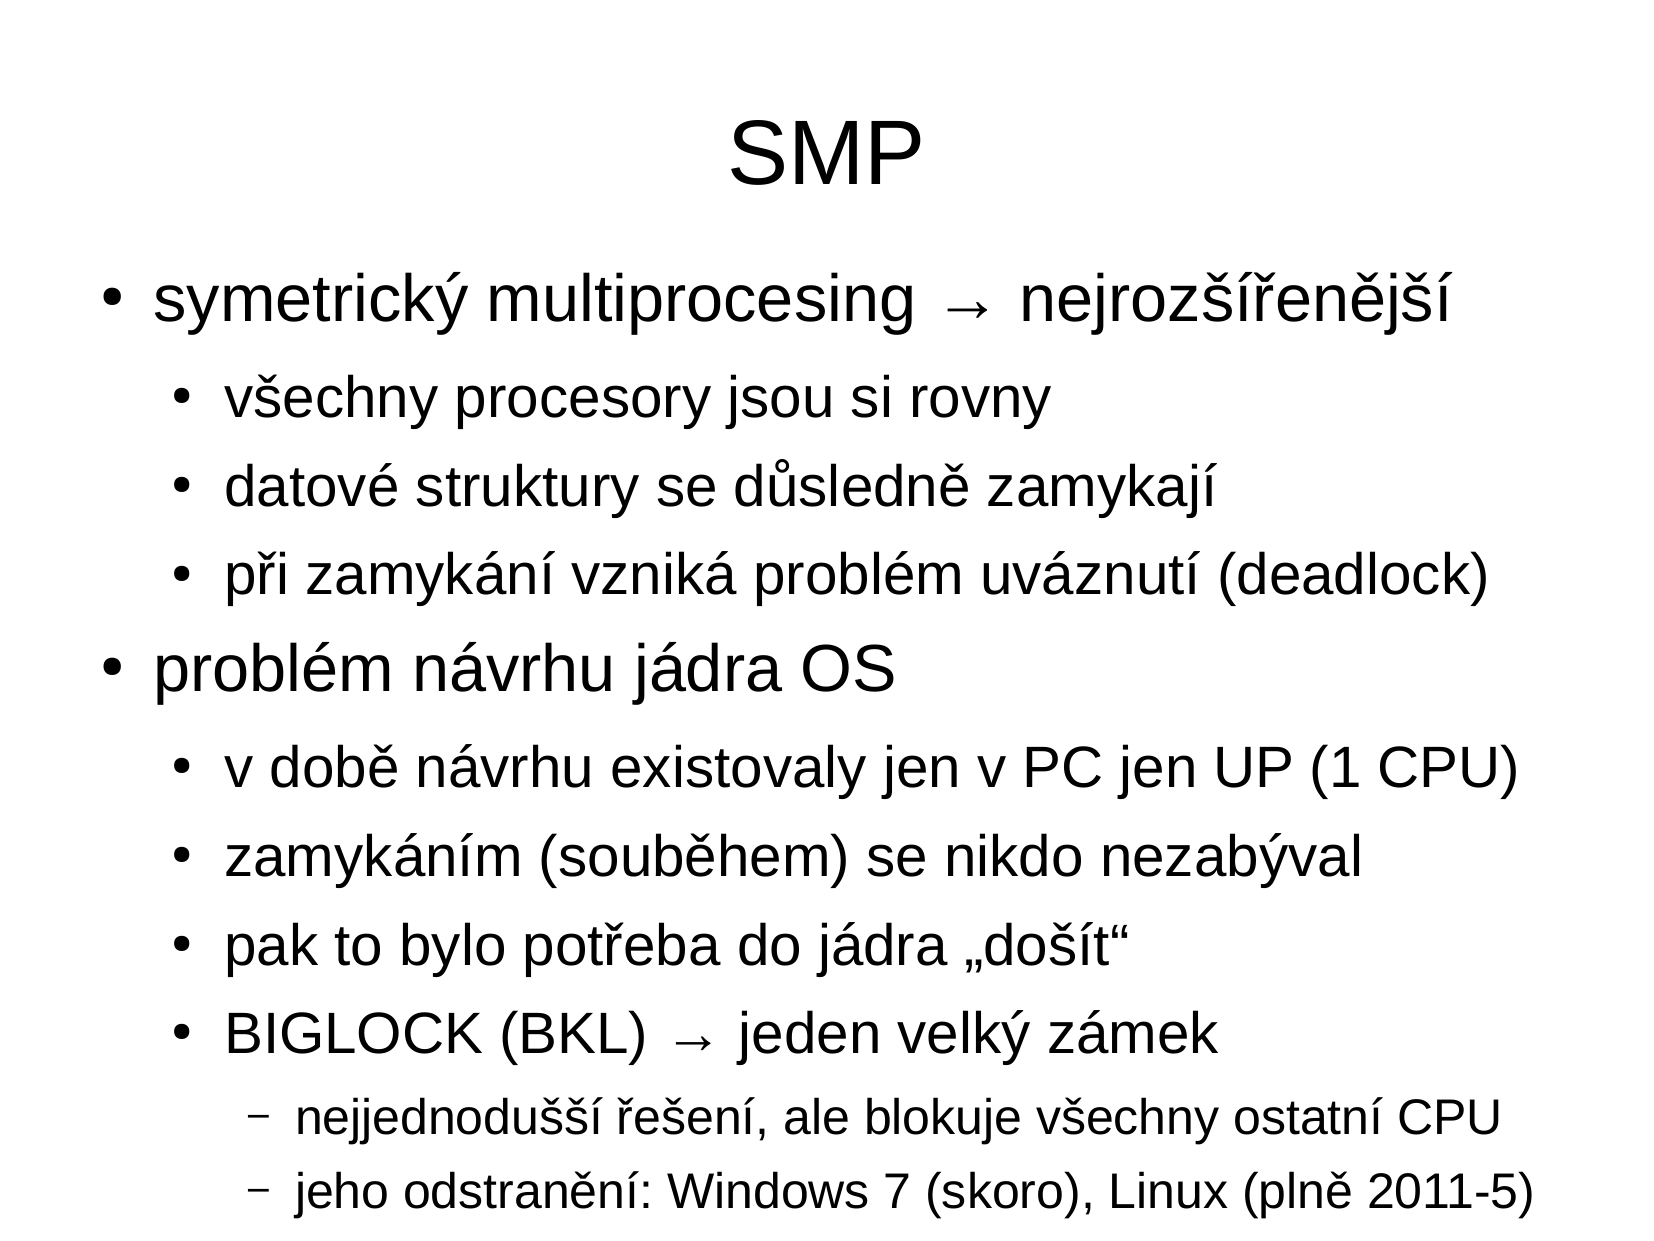

# SMP
symetrický multiprocesing → nejrozšířenější
všechny procesory jsou si rovny
datové struktury se důsledně zamykají
při zamykání vzniká problém uváznutí (deadlock)
problém návrhu jádra OS
v době návrhu existovaly jen v PC jen UP (1 CPU)
zamykáním (souběhem) se nikdo nezabýval
pak to bylo potřeba do jádra „došít“
BIGLOCK (BKL) → jeden velký zámek
nejjednodušší řešení, ale blokuje všechny ostatní CPU
jeho odstranění: Windows 7 (skoro), Linux (plně 2011-5)